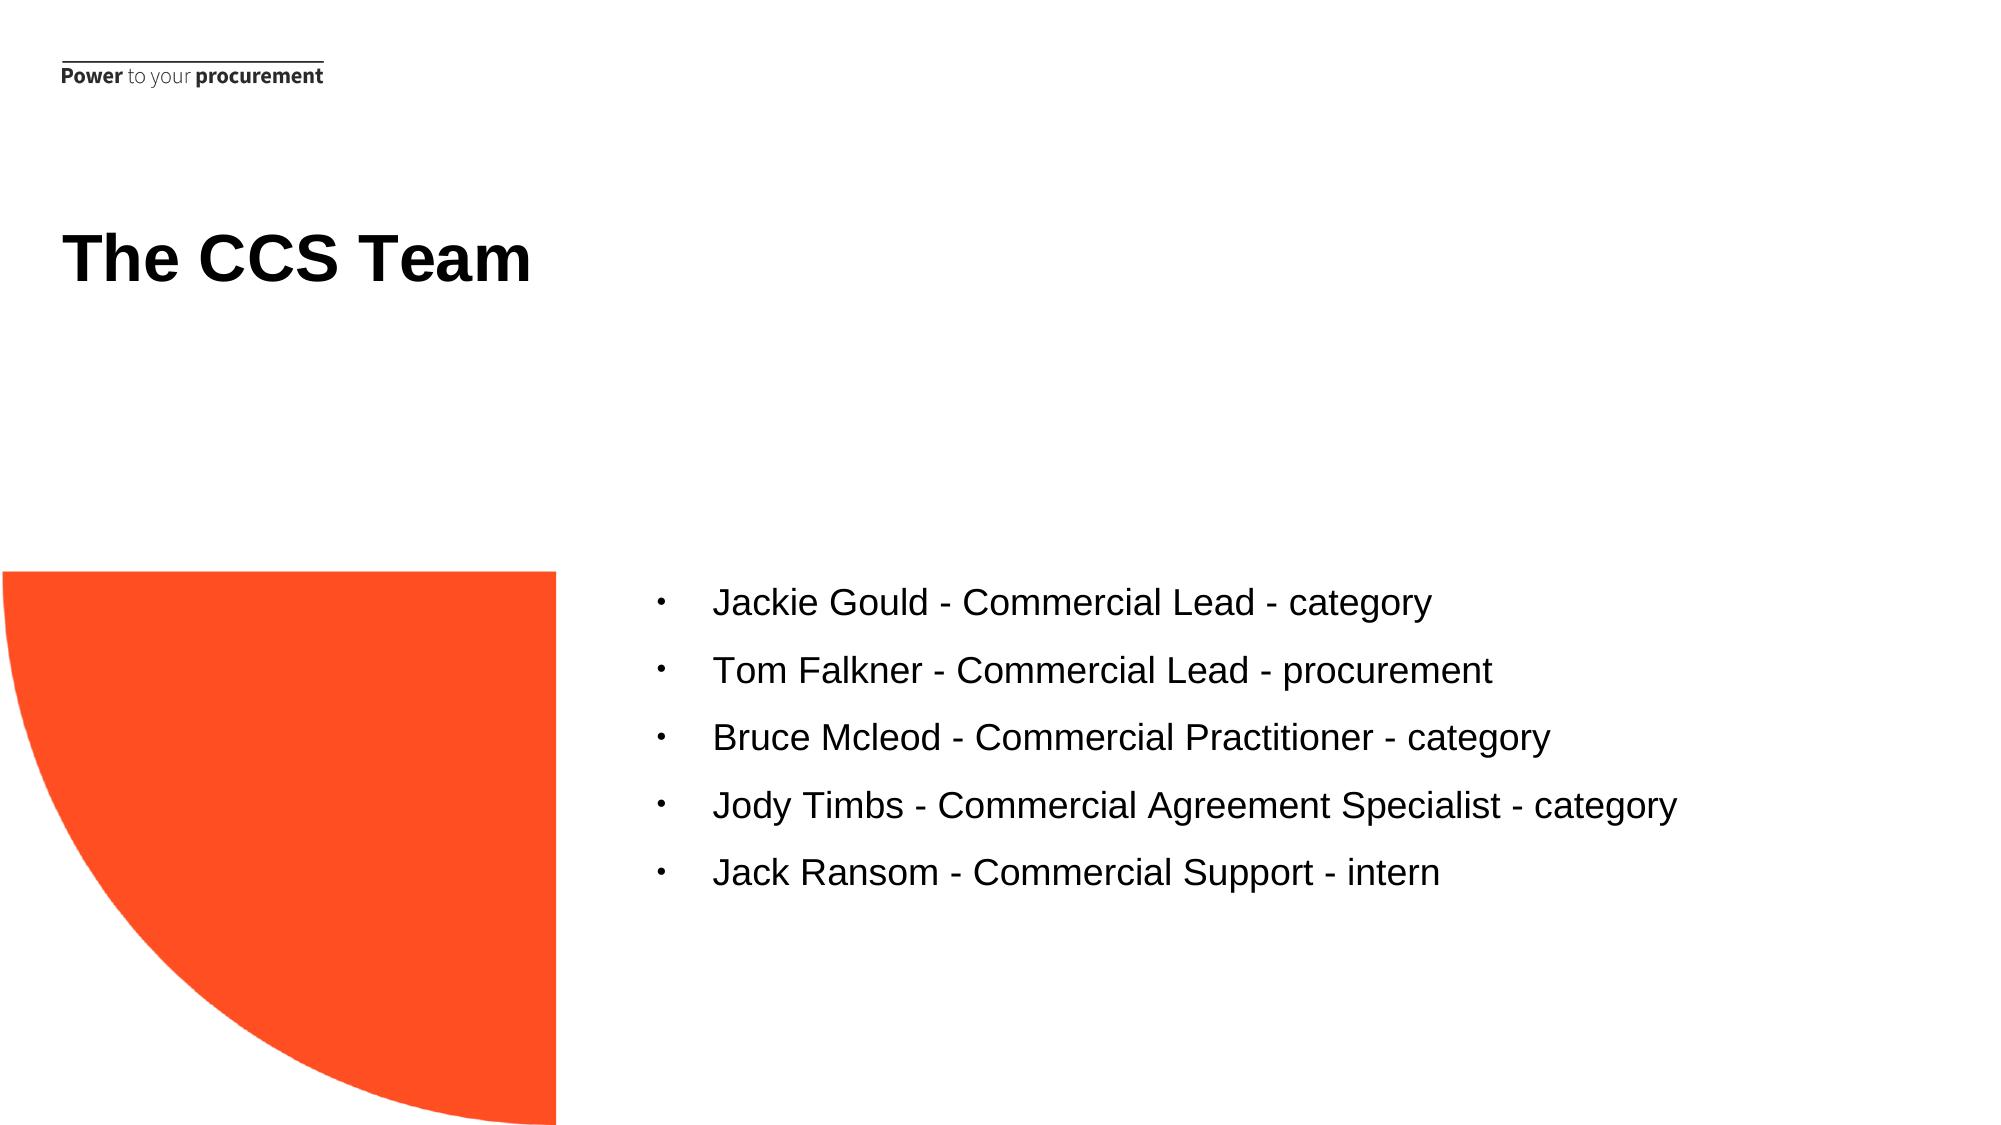

The CCS Team
# Jackie Gould - Commercial Lead - category
Tom Falkner - Commercial Lead - procurement
Bruce Mcleod - Commercial Practitioner - category
Jody Timbs - Commercial Agreement Specialist - category
Jack Ransom - Commercial Support - intern